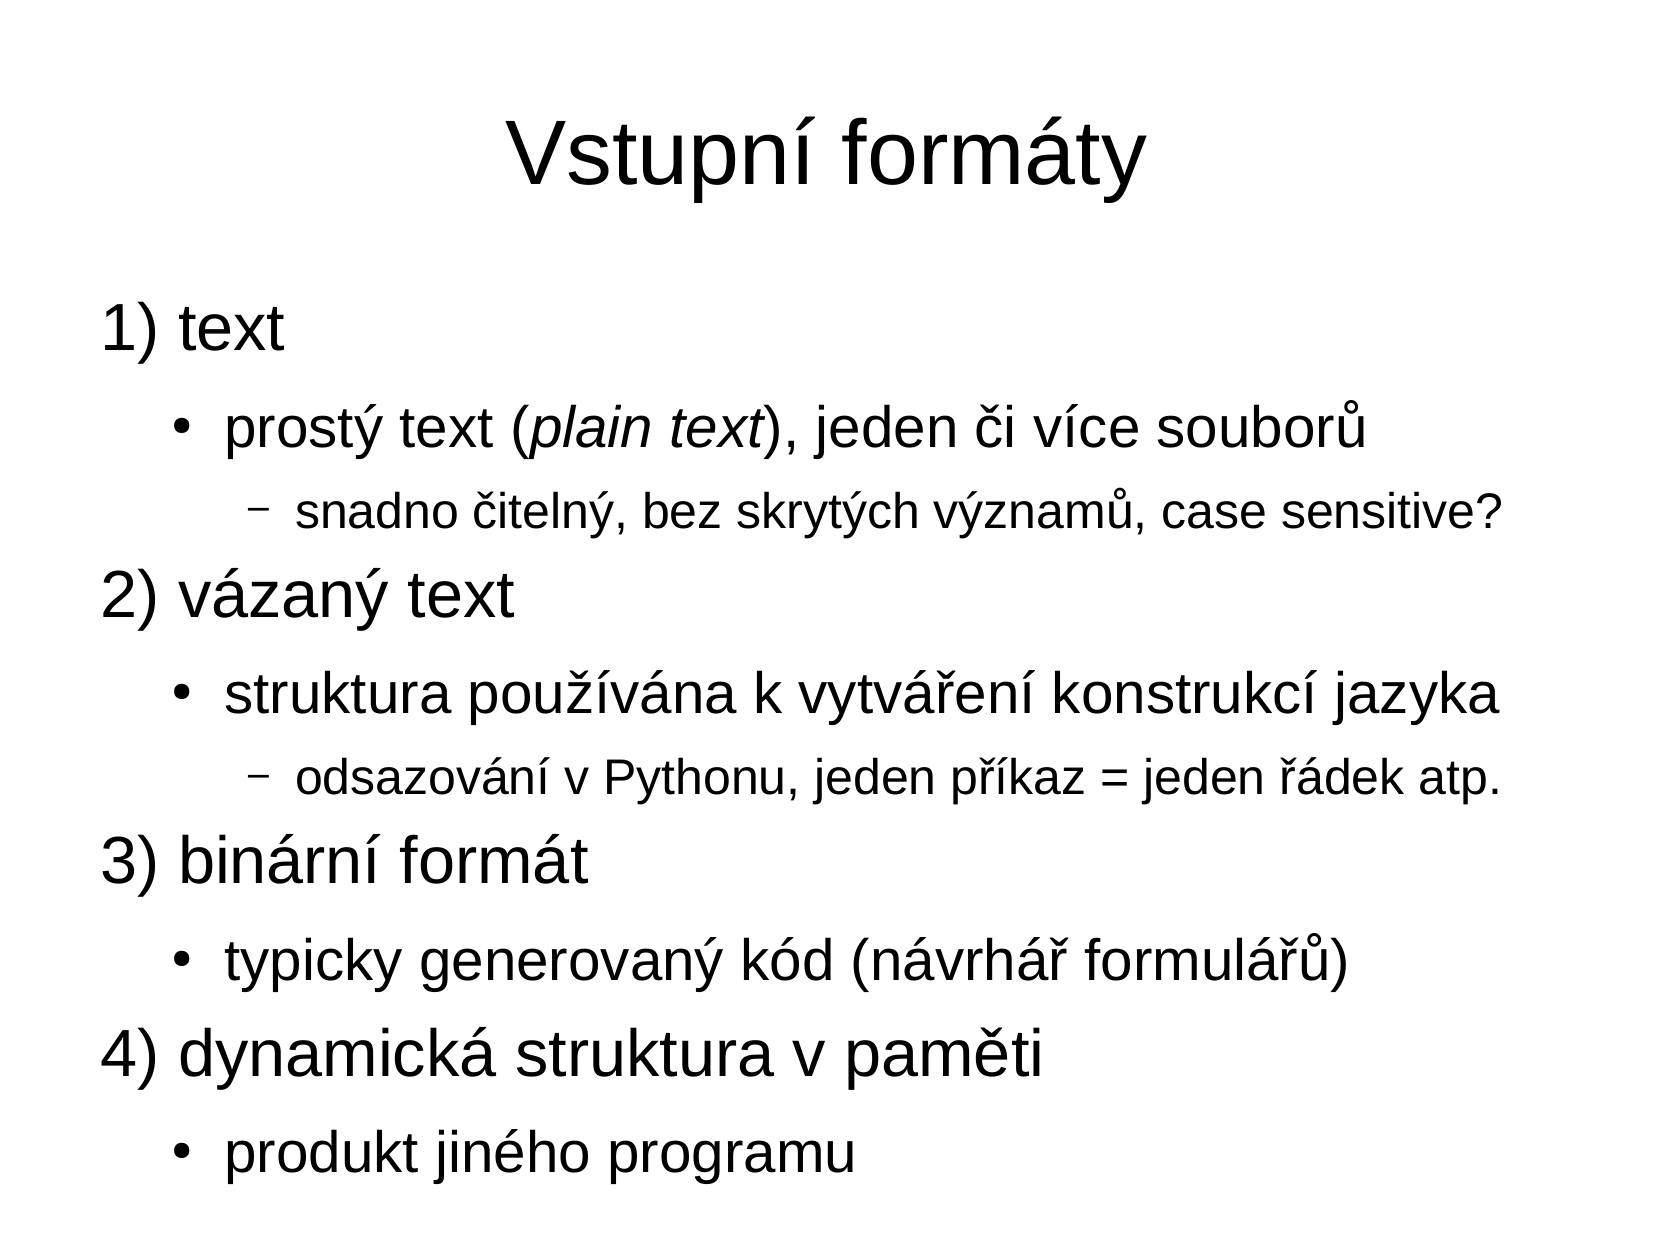

# Vstupní formáty
 text
prostý text (plain text), jeden či více souborů
snadno čitelný, bez skrytých významů, case sensitive?
 vázaný text
struktura používána k vytváření konstrukcí jazyka
odsazování v Pythonu, jeden příkaz = jeden řádek atp.
 binární formát
typicky generovaný kód (návrhář formulářů)
 dynamická struktura v paměti
produkt jiného programu